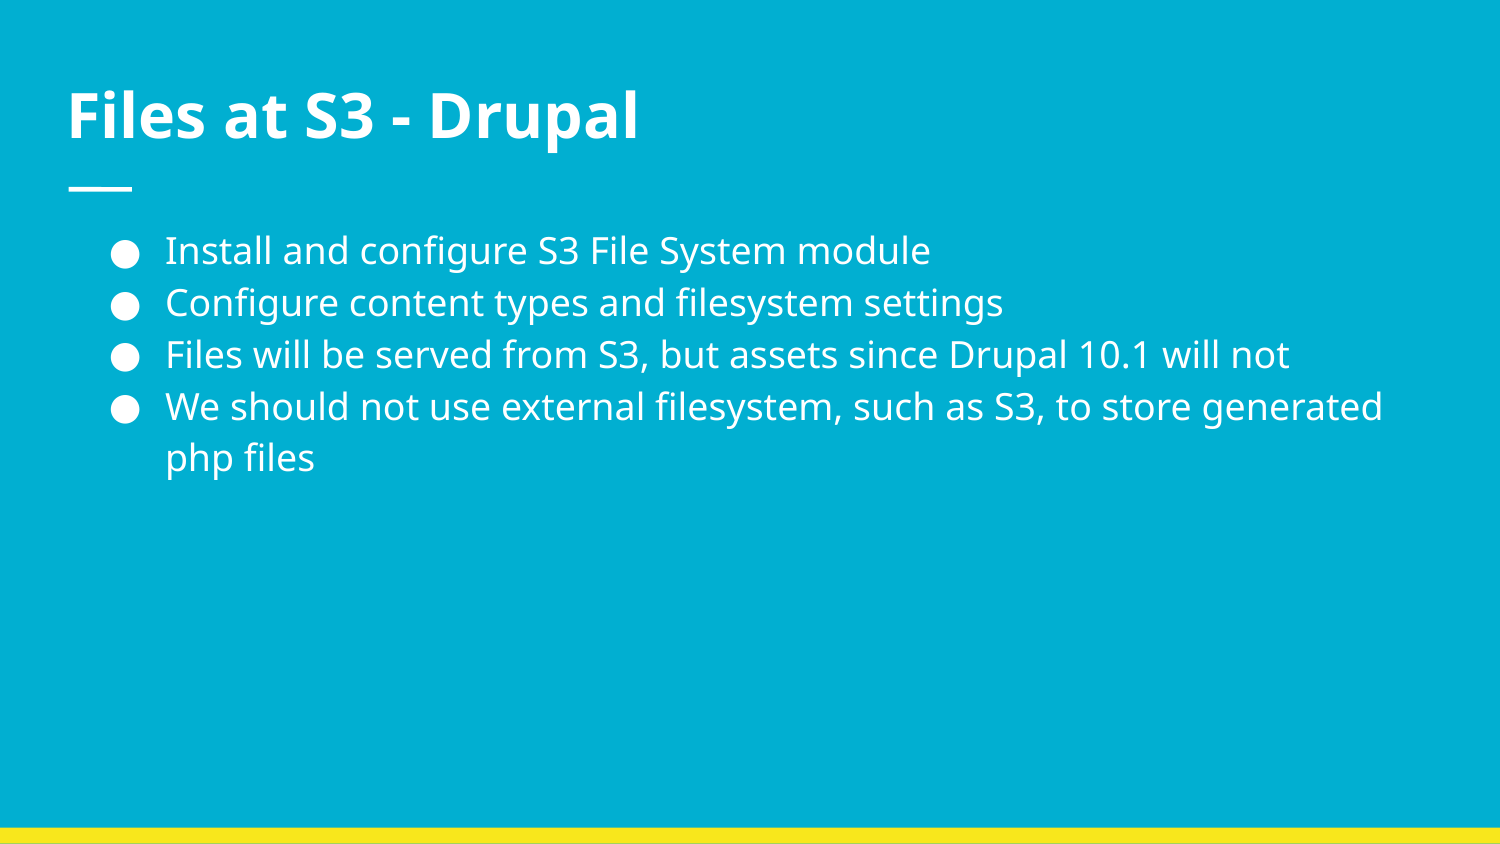

# Files at S3 - Drupal
Install and configure S3 File System module
Configure content types and filesystem settings
Files will be served from S3, but assets since Drupal 10.1 will not
We should not use external filesystem, such as S3, to store generated php files